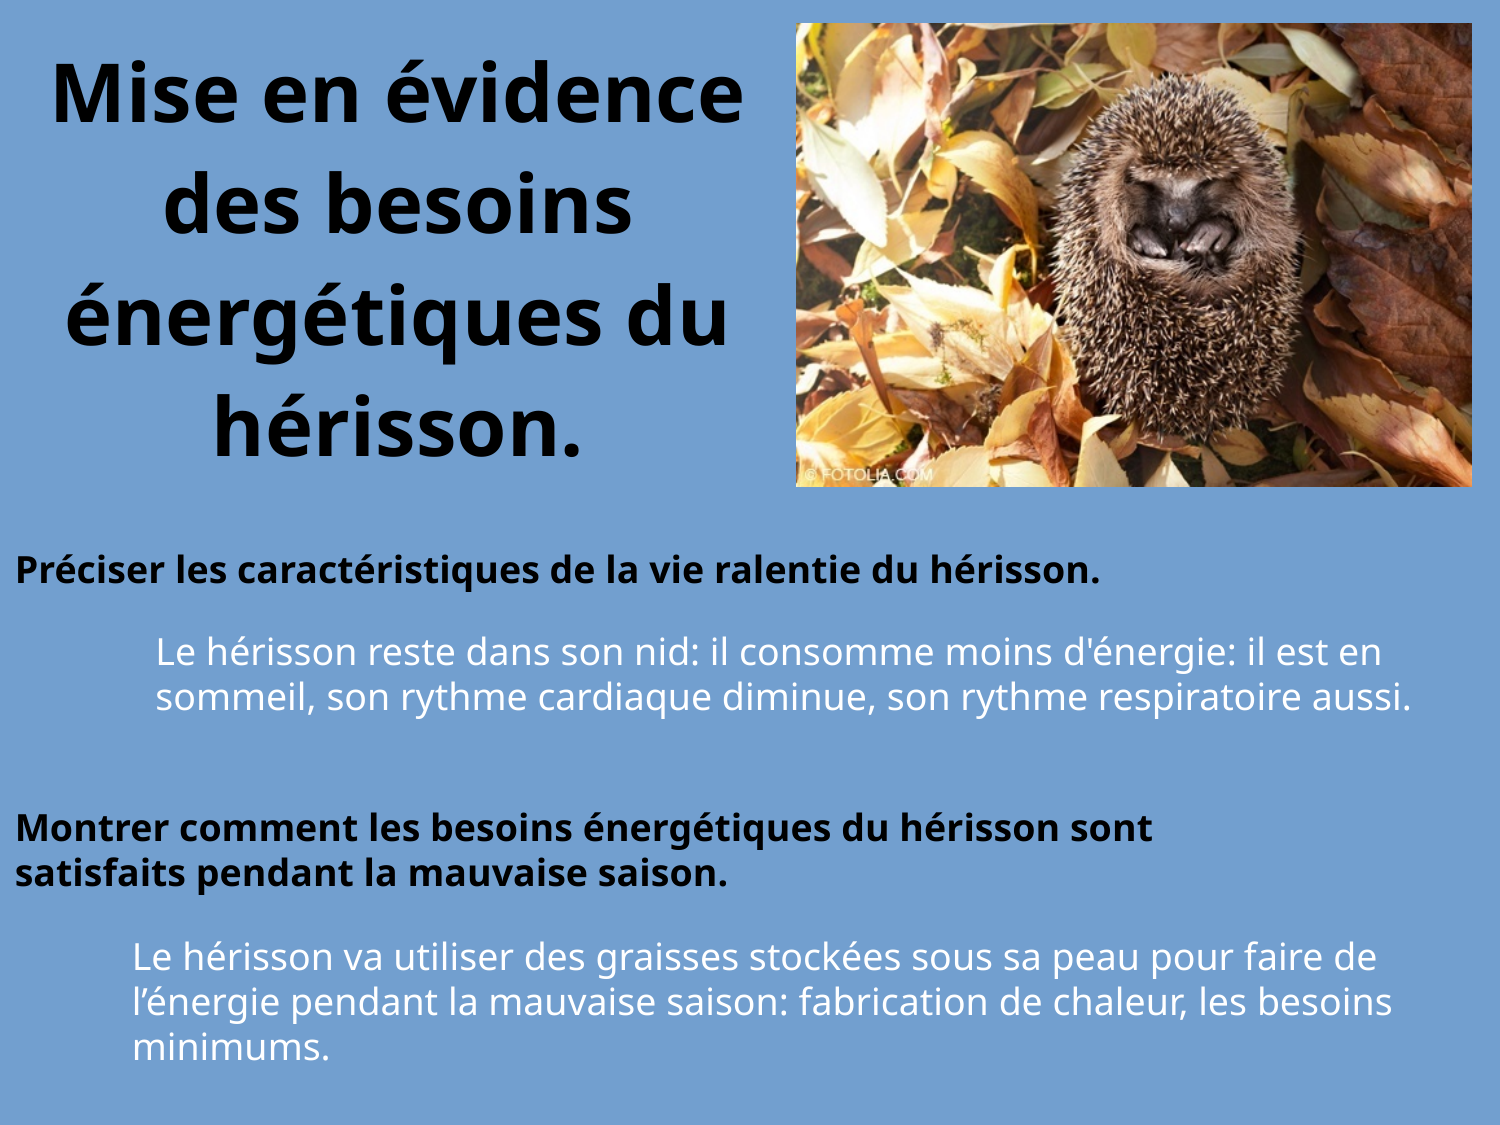

Mise en évidence des besoins énergétiques du hérisson.
Préciser les caractéristiques de la vie ralentie du hérisson.
Le hérisson reste dans son nid: il consomme moins d'énergie: il est en sommeil, son rythme cardiaque diminue, son rythme respiratoire aussi.
Montrer comment les besoins énergétiques du hérisson sont satisfaits pendant la mauvaise saison.
Le hérisson va utiliser des graisses stockées sous sa peau pour faire de l’énergie pendant la mauvaise saison: fabrication de chaleur, les besoins minimums.